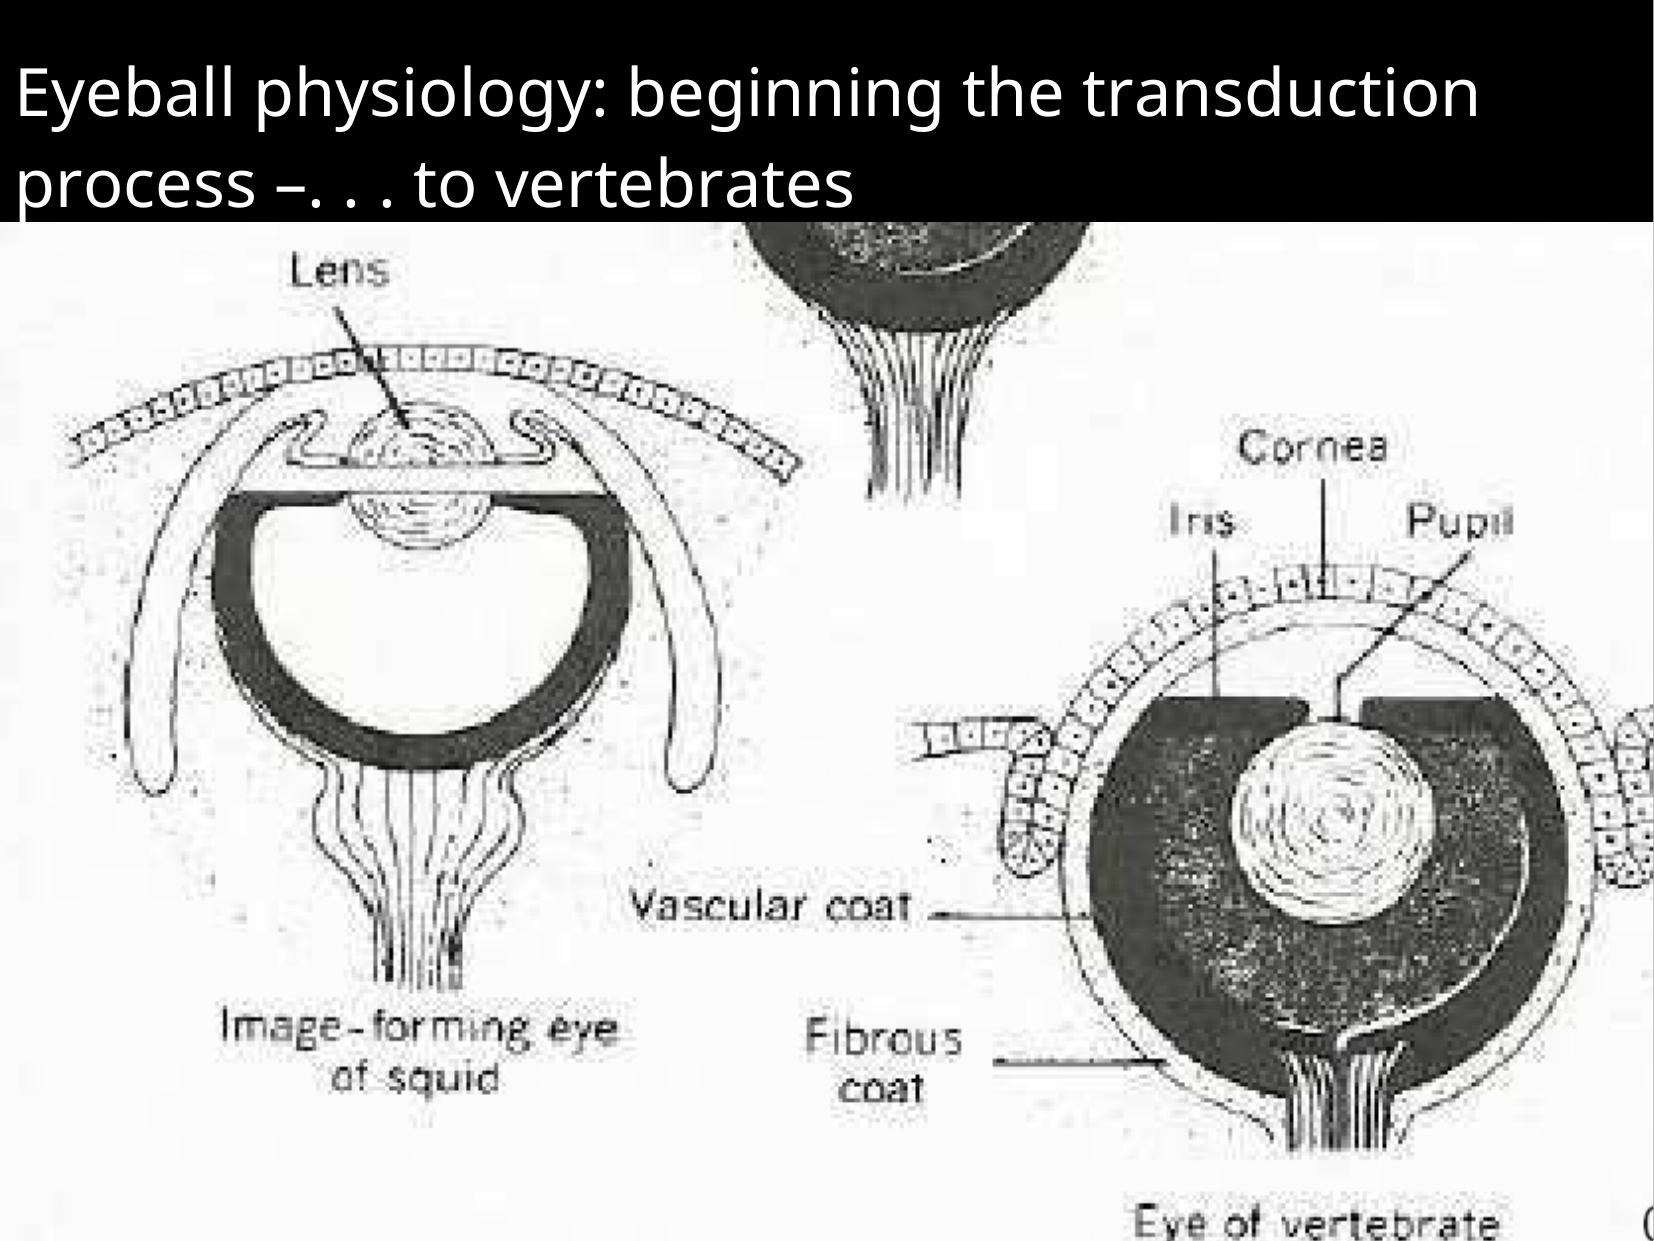

Eyeball physiology: beginning the transduction process –. . . to vertebrates